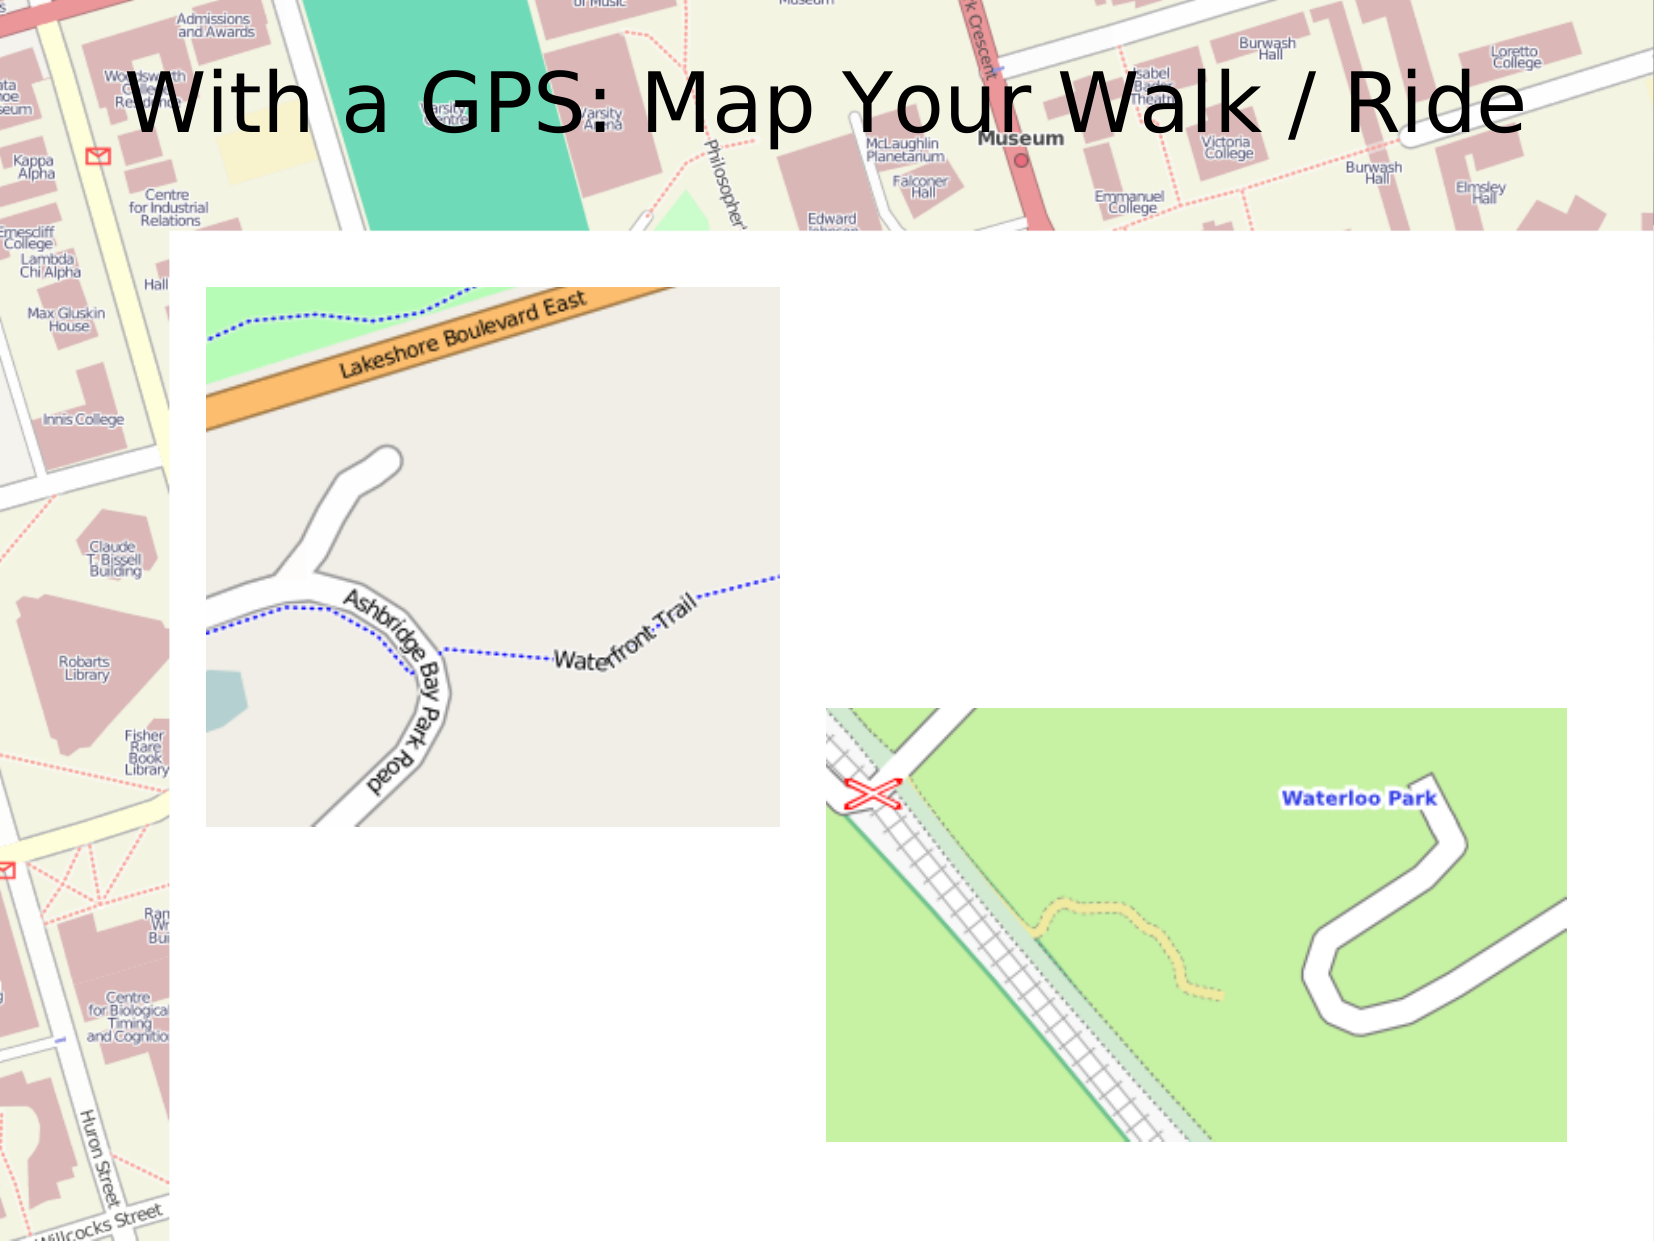

# With a GPS: Map Your Walk / Ride